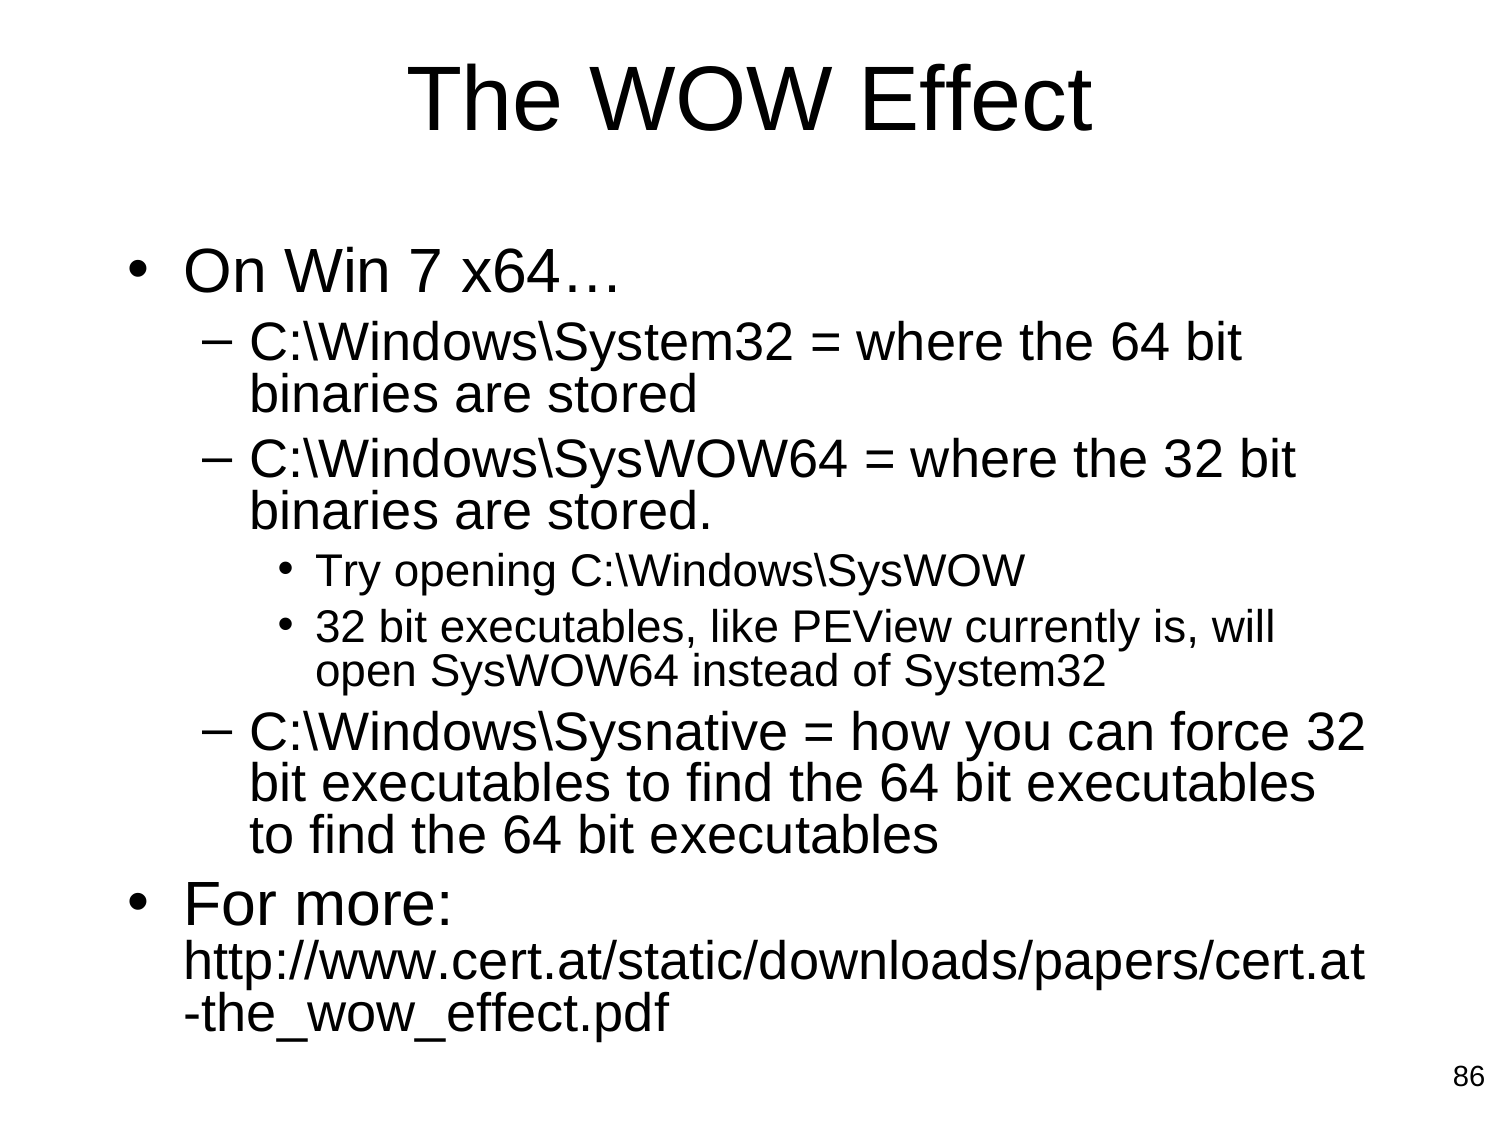

# The WOW Effect
On Win 7 x64…
C:\Windows\System32 = where the 64 bit binaries are stored
C:\Windows\SysWOW64 = where the 32 bit binaries are stored.
Try opening C:\Windows\SysWOW
32 bit executables, like PEView currently is, will open SysWOW64 instead of System32
C:\Windows\Sysnative = how you can force 32 bit executables to find the 64 bit executables to find the 64 bit executables
For more: http://www.cert.at/static/downloads/papers/cert.at-the_wow_effect.pdf